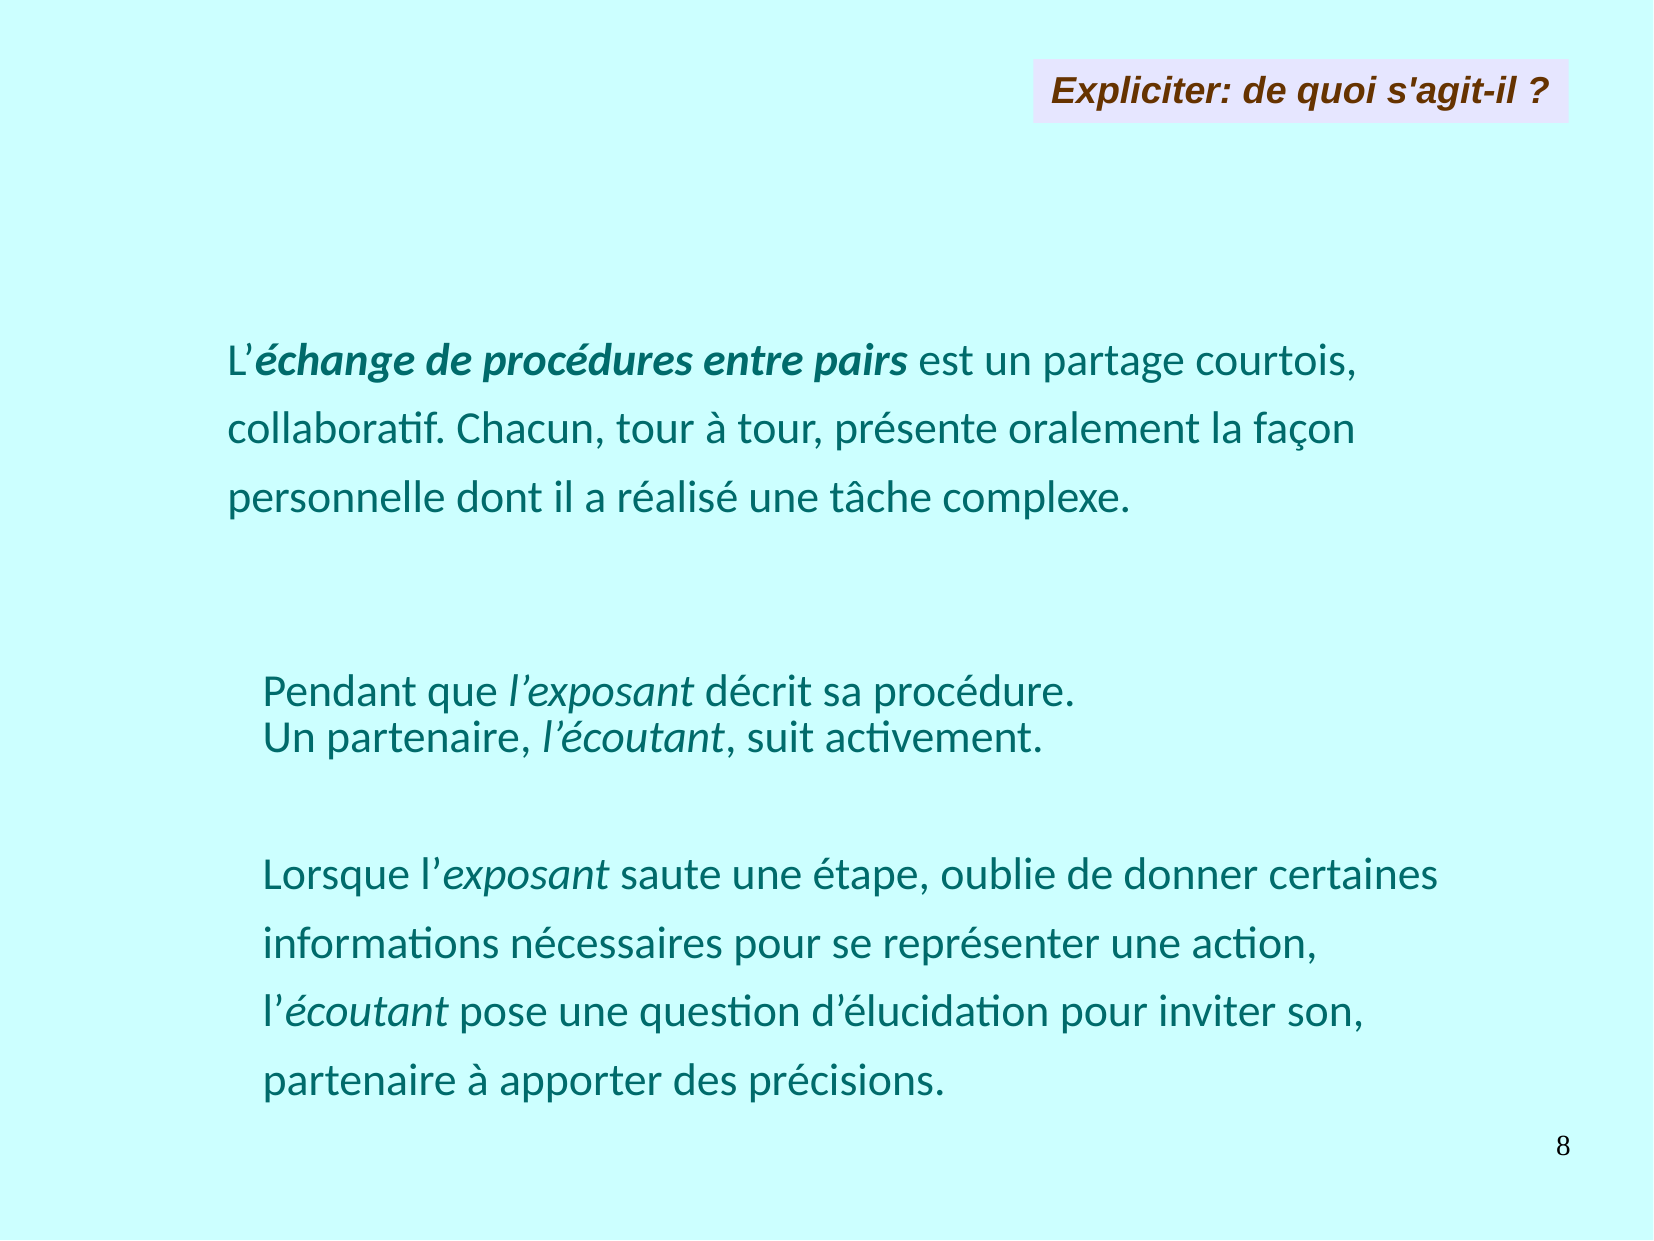

Expliciter: de quoi s'agit-il ?
L’échange de procédures entre pairs est un partage courtois, collaboratif. Chacun, tour à tour, présente oralement la façon personnelle dont il a réalisé une tâche complexe.
Pendant que l’exposant décrit sa procédure.
Un partenaire, l’écoutant, suit activement.
Lorsque l’exposant saute une étape, oublie de donner certaines informations nécessaires pour se représenter une action, l’écoutant pose une question d’élucidation pour inviter son, partenaire à apporter des précisions.
8